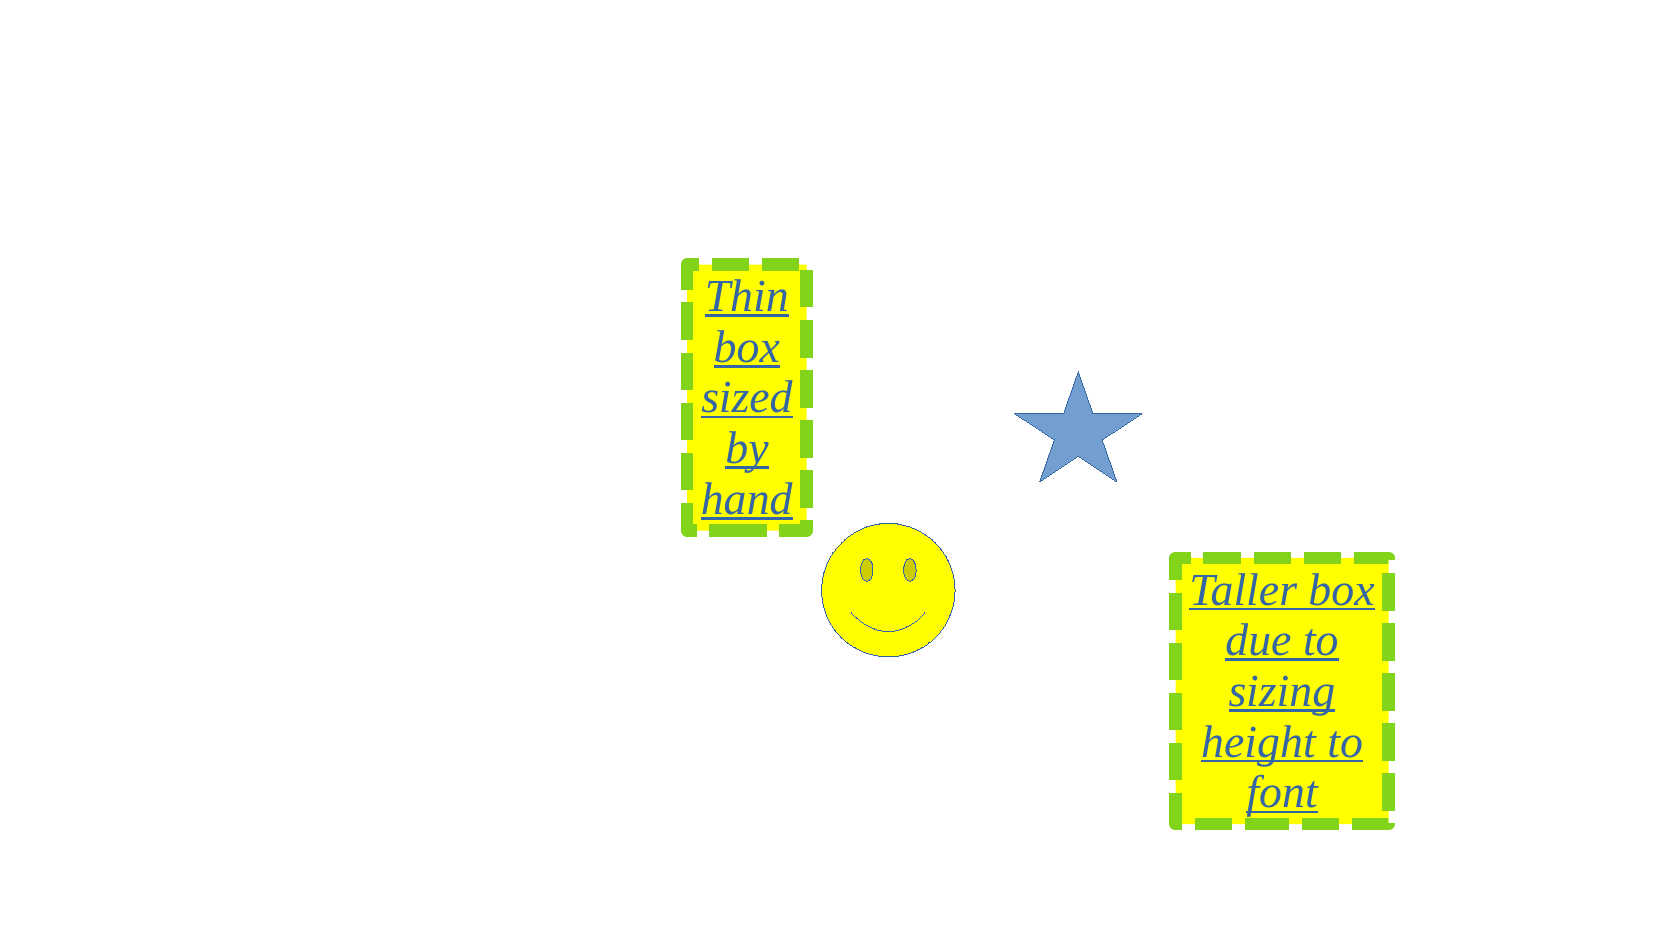

#
Thin box sized by hand
Taller box due to sizing height to font